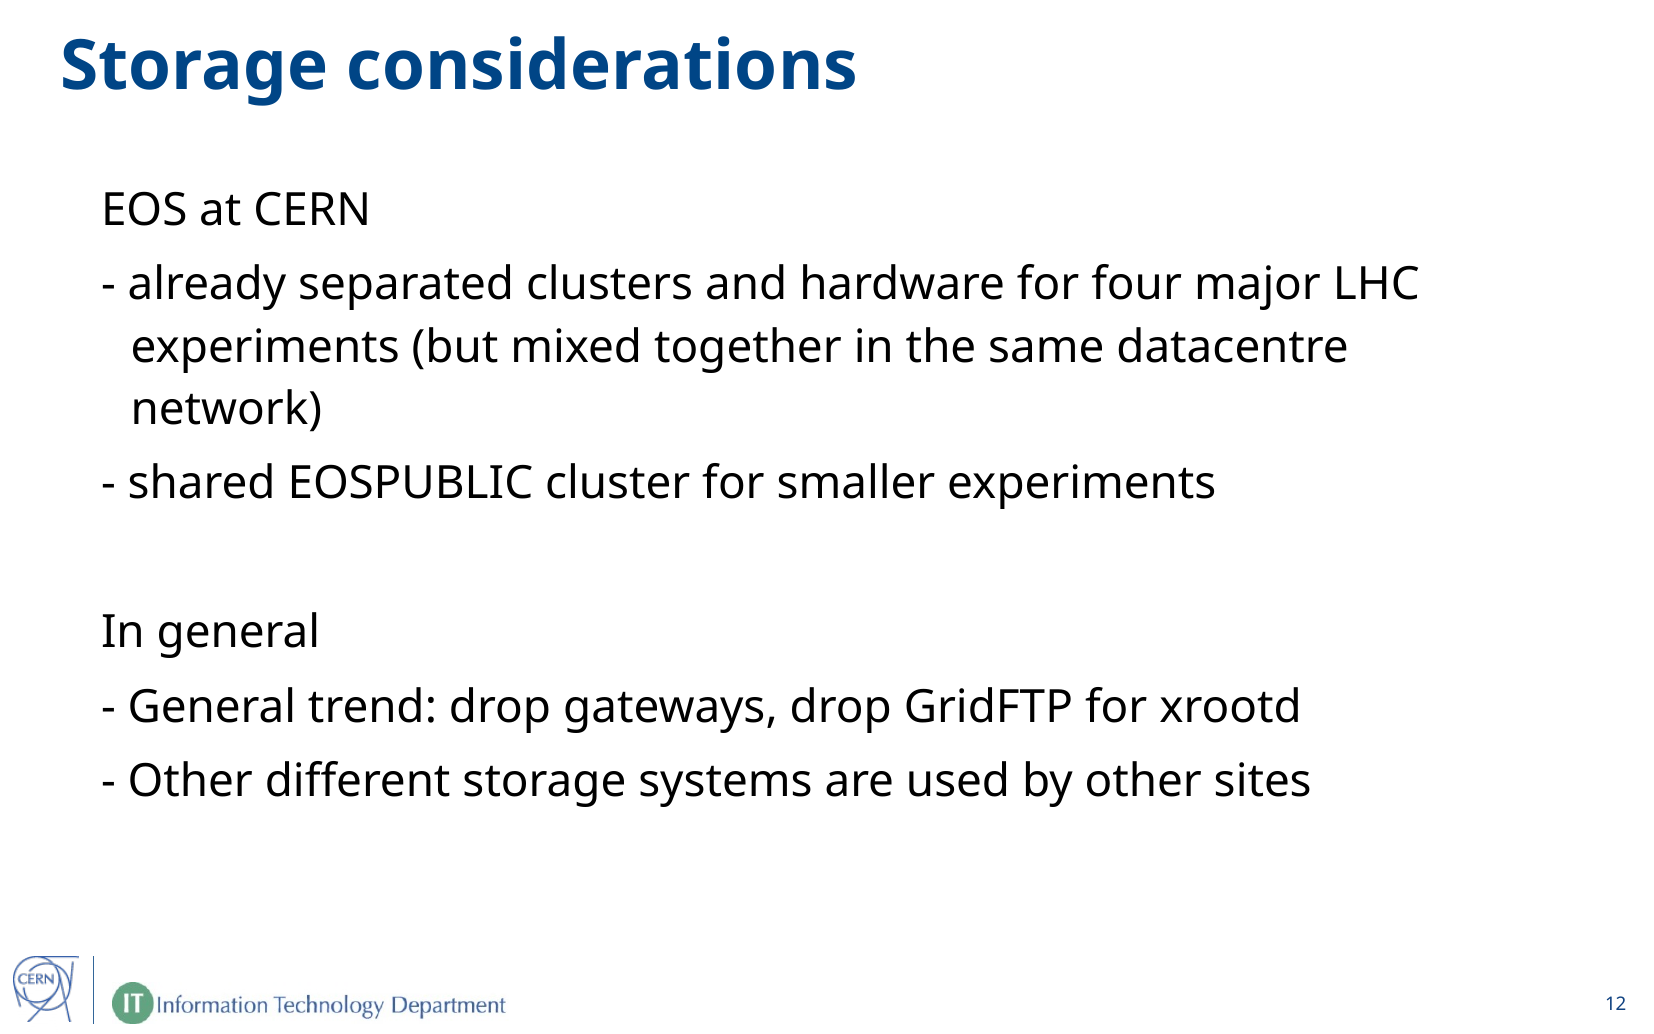

# Storage considerations
EOS at CERN
- already separated clusters and hardware for four major LHC experiments (but mixed together in the same datacentre network)
- shared EOSPUBLIC cluster for smaller experiments
In general
- General trend: drop gateways, drop GridFTP for xrootd
- Other different storage systems are used by other sites